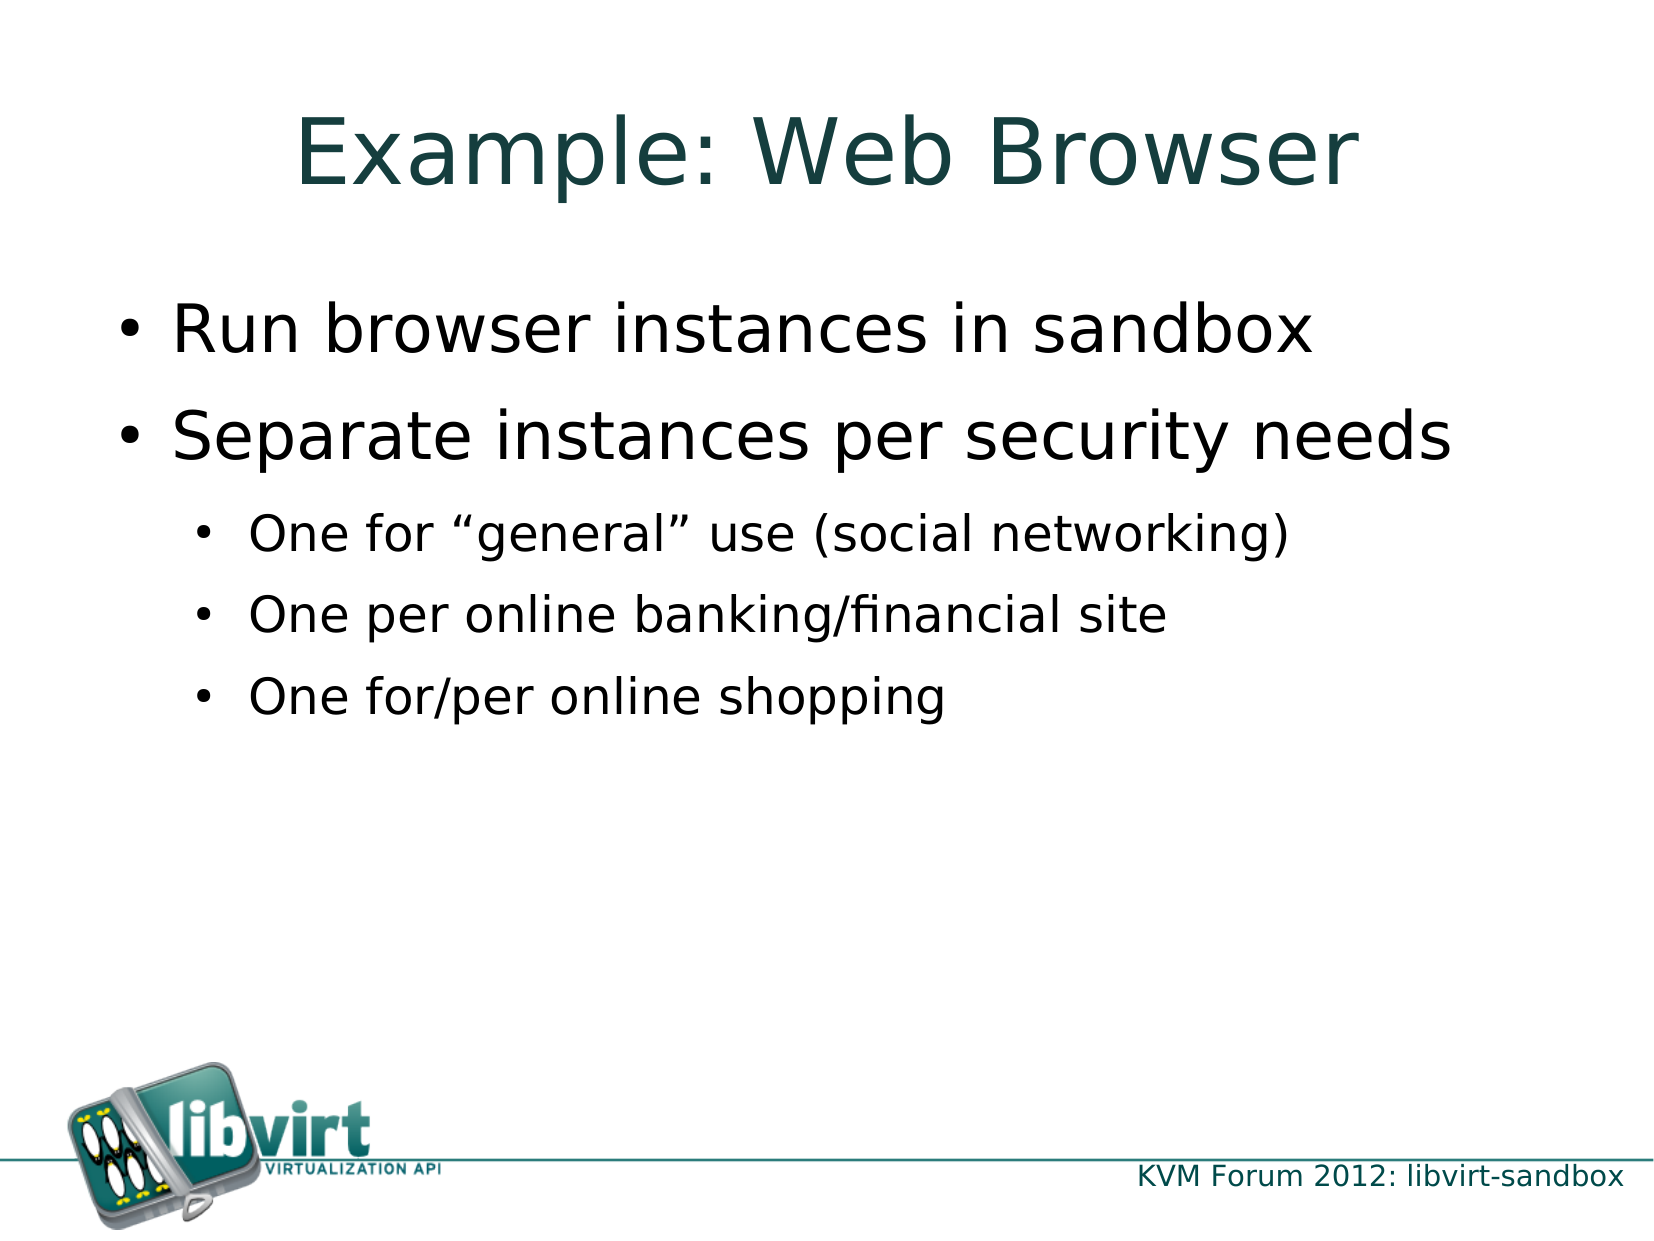

# Example: Web Browser
Run browser instances in sandbox
Separate instances per security needs
One for “general” use (social networking)
One per online banking/financial site
One for/per online shopping
KVM Forum 2012: libvirt-sandbox